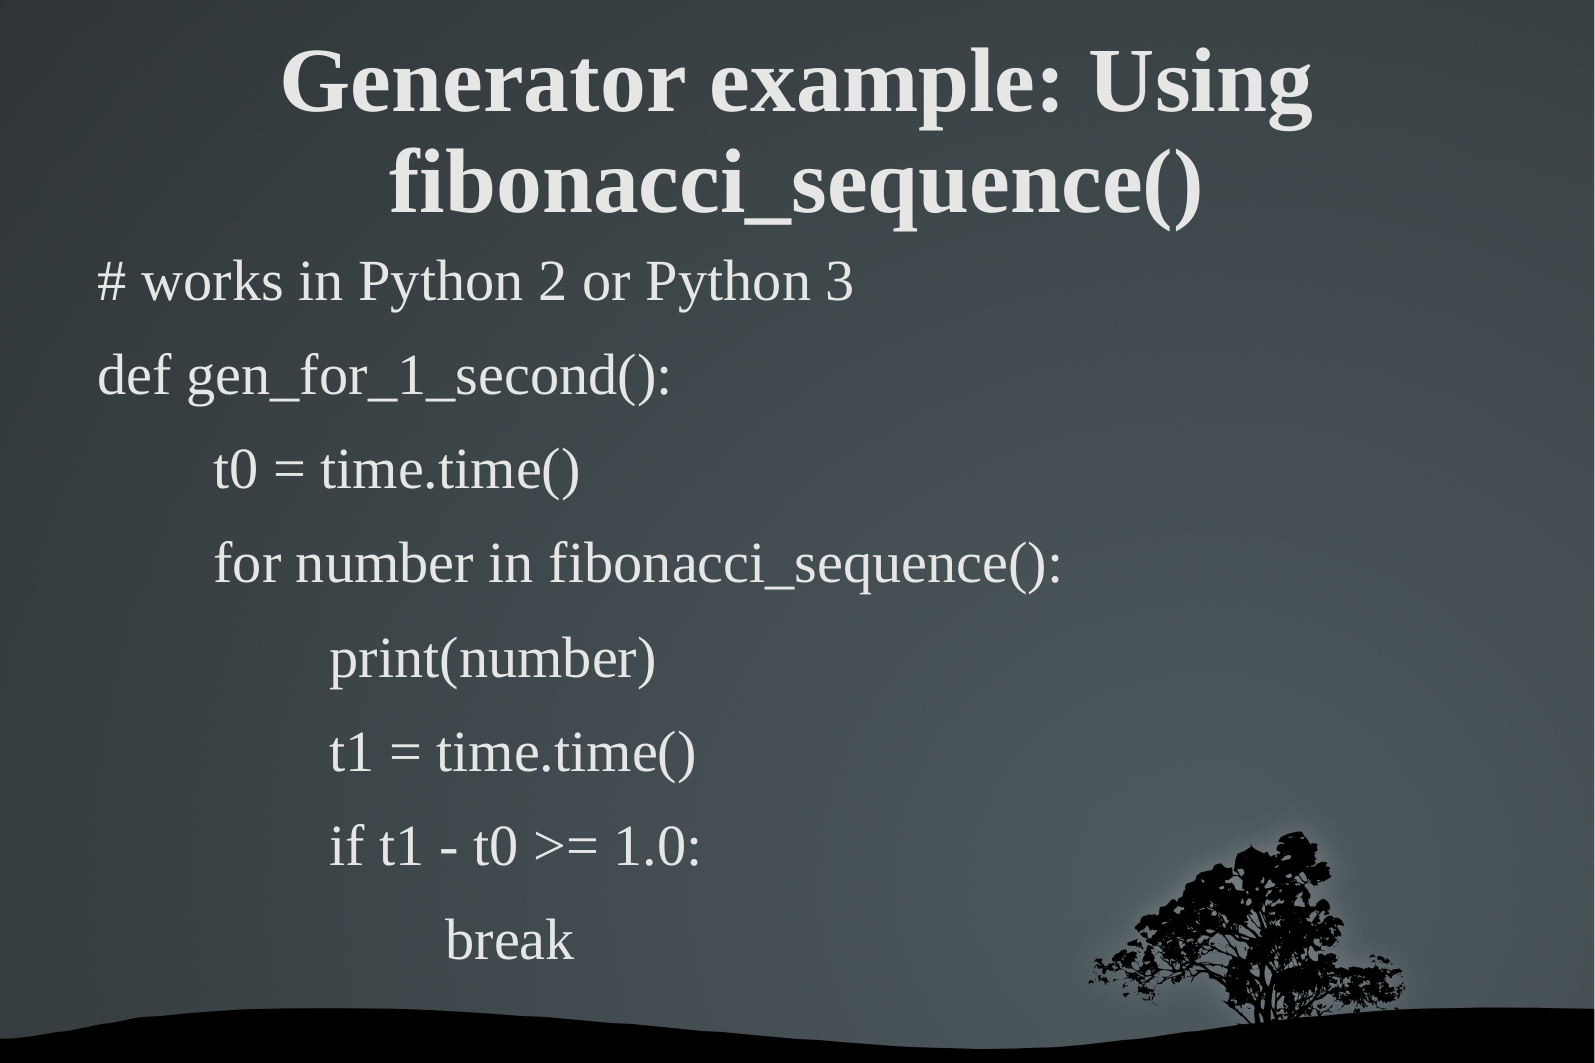

# Generator example: Using fibonacci_sequence()
# works in Python 2 or Python 3
def gen_for_1_second():
 t0 = time.time()
 for number in fibonacci_sequence():
 print(number)
 t1 = time.time()
 if t1 - t0 >= 1.0:
 break